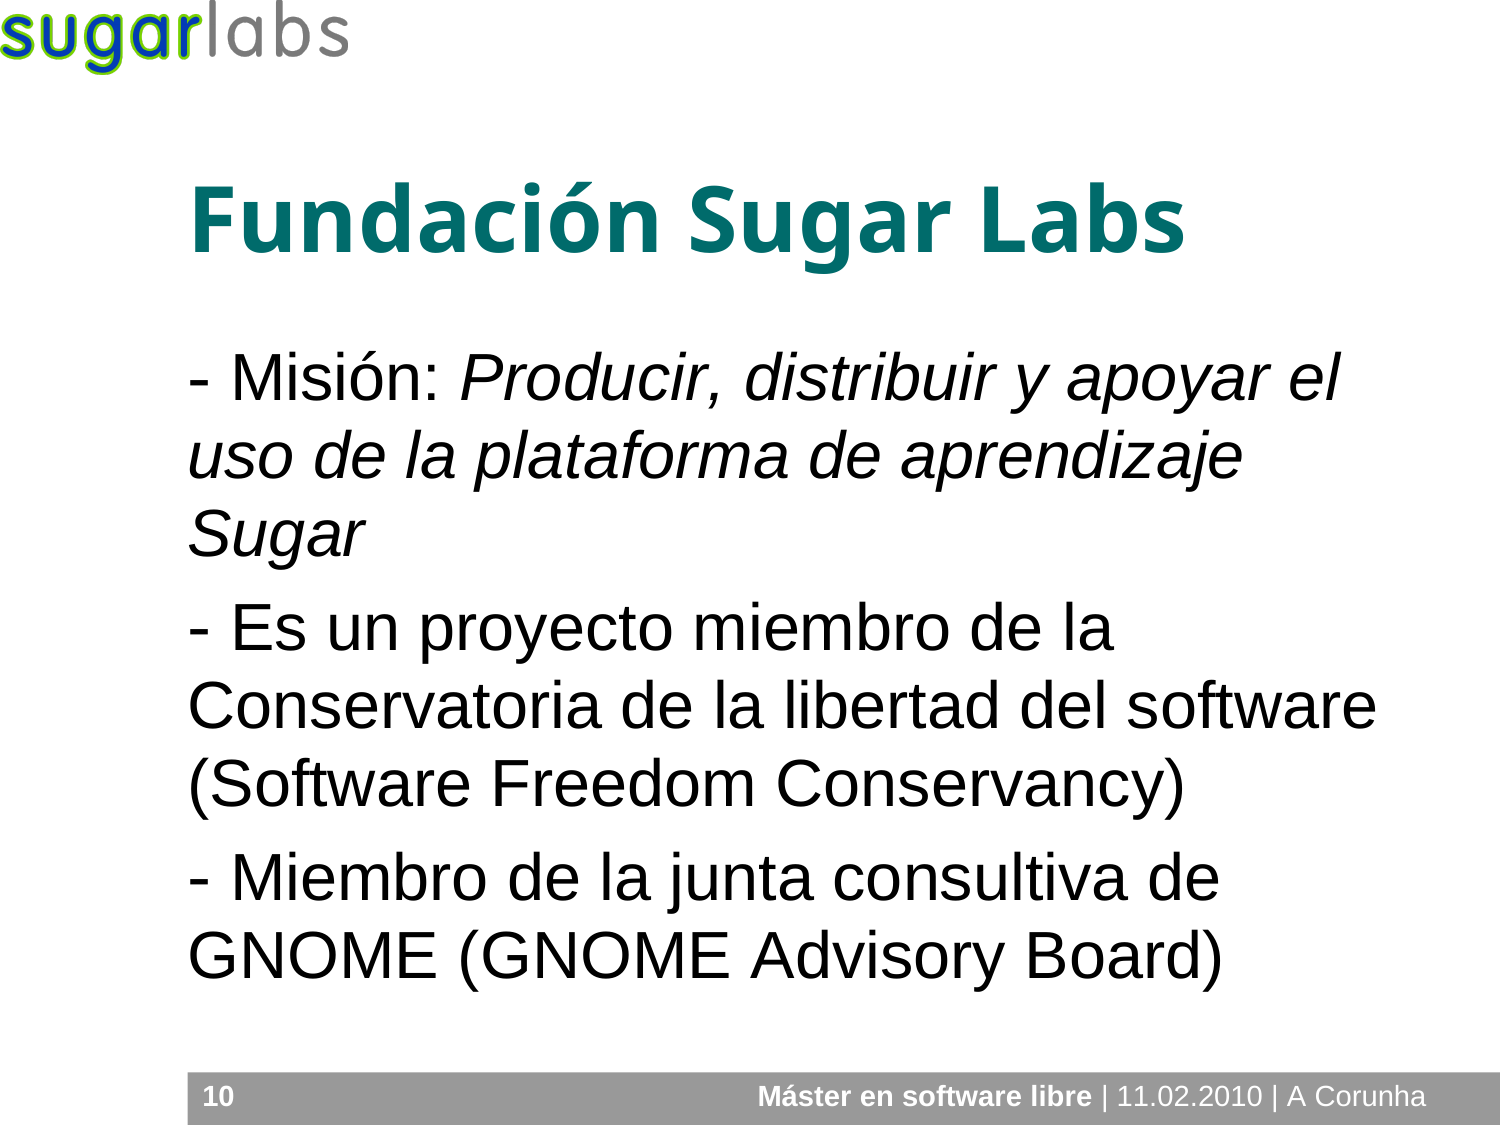

# Fundación Sugar Labs
 Misión: Producir, distribuir y apoyar el uso de la plataforma de aprendizaje Sugar
 Es un proyecto miembro de la Conservatoria de la libertad del software (Software Freedom Conservancy)
 Miembro de la junta consultiva de GNOME (GNOME Advisory Board)